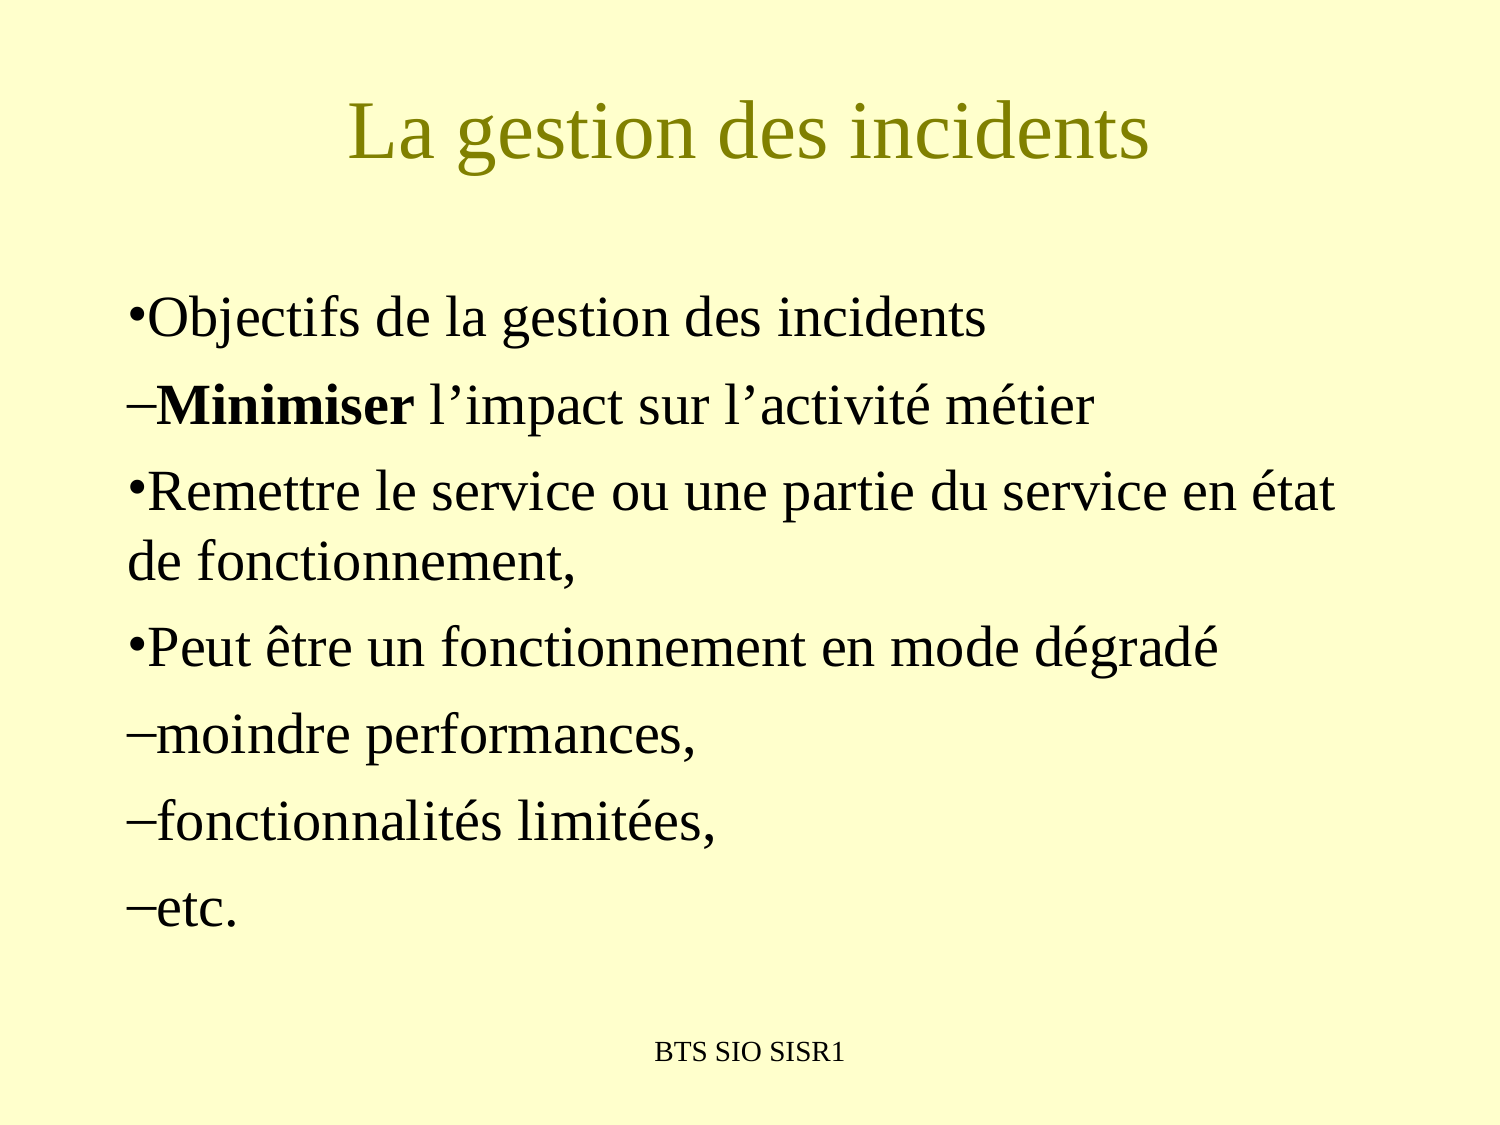

# Objectifs de la gestion des incidents
Minimiser l’impact sur l’activité métier
Remettre le service ou une partie du service en état de fonctionnement,
Peut être un fonctionnement en mode dégradé
moindre performances,
fonctionnalités limitées,
etc.
BTS SIO SISR1